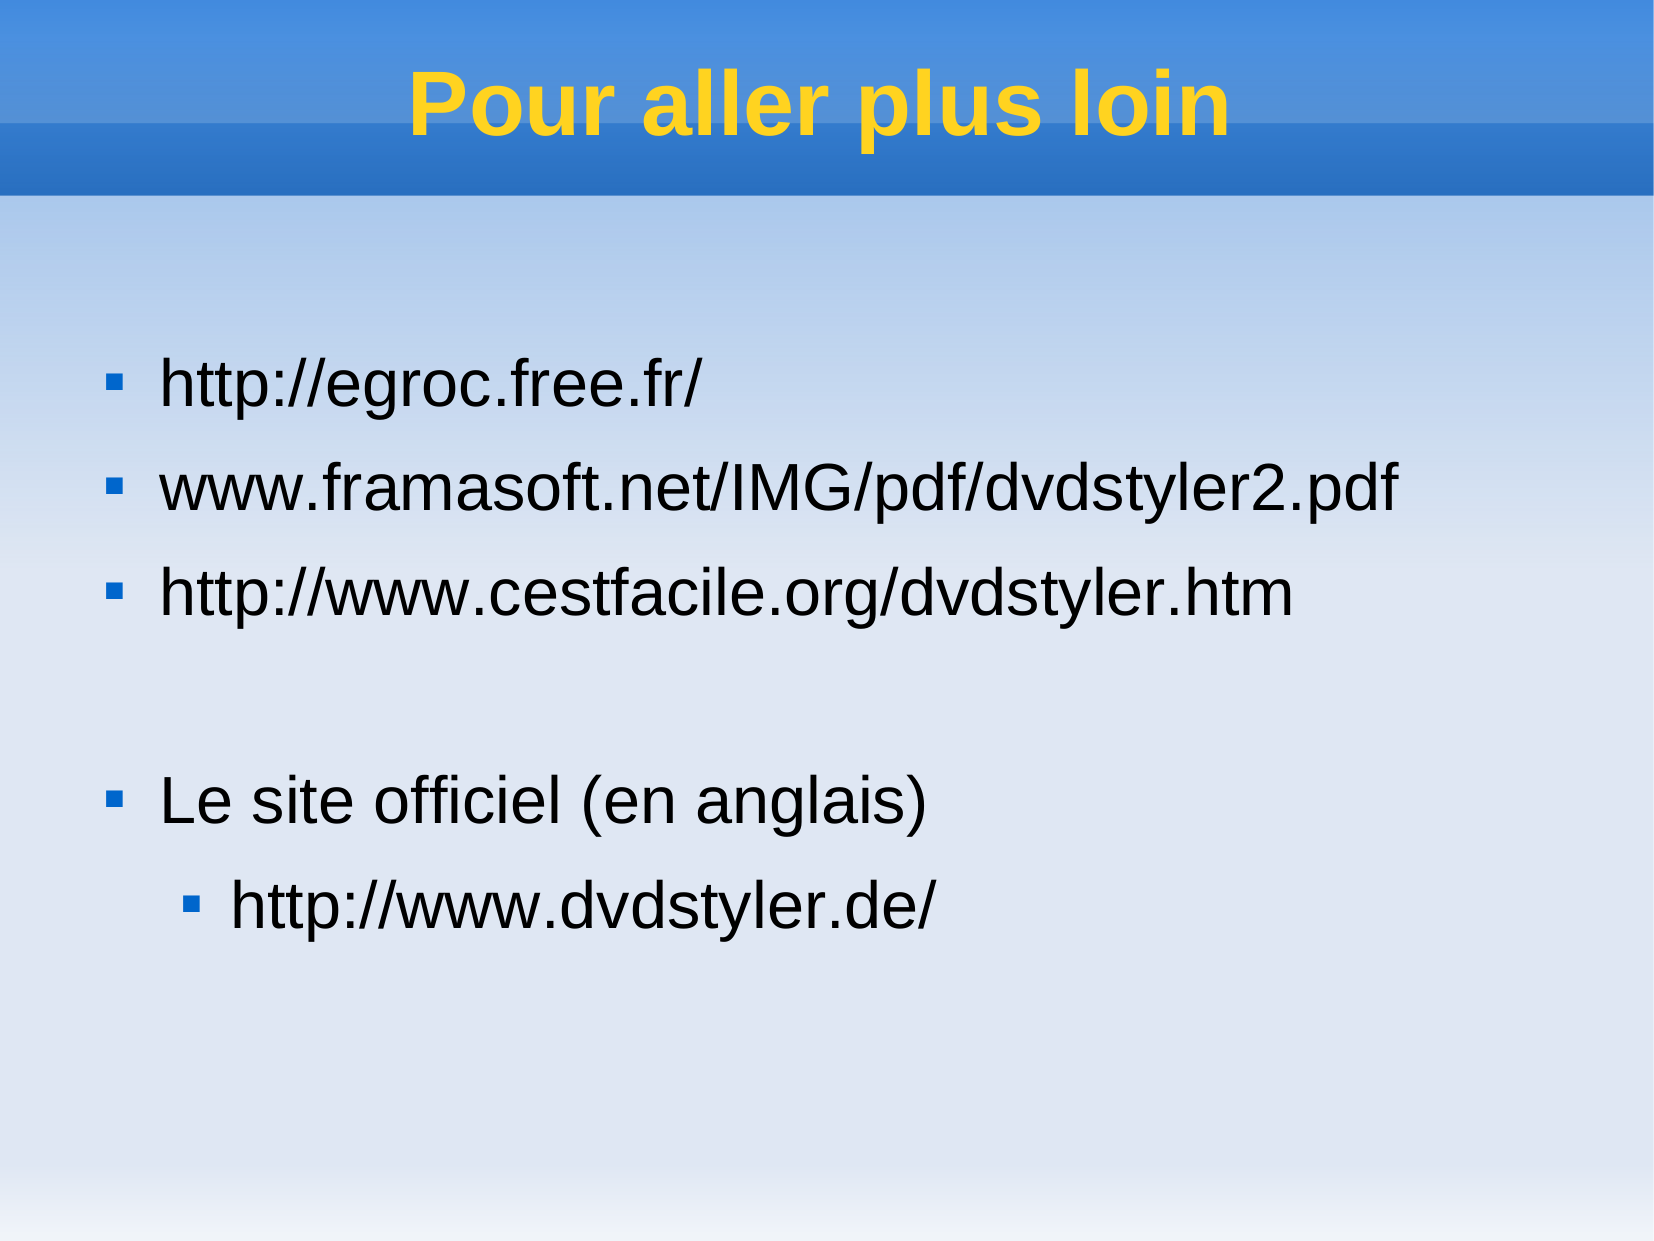

# Pour aller plus loin
http://egroc.free.fr/
www.framasoft.net/IMG/pdf/dvdstyler2.pdf
http://www.cestfacile.org/dvdstyler.htm
Le site officiel (en anglais)
http://www.dvdstyler.de/